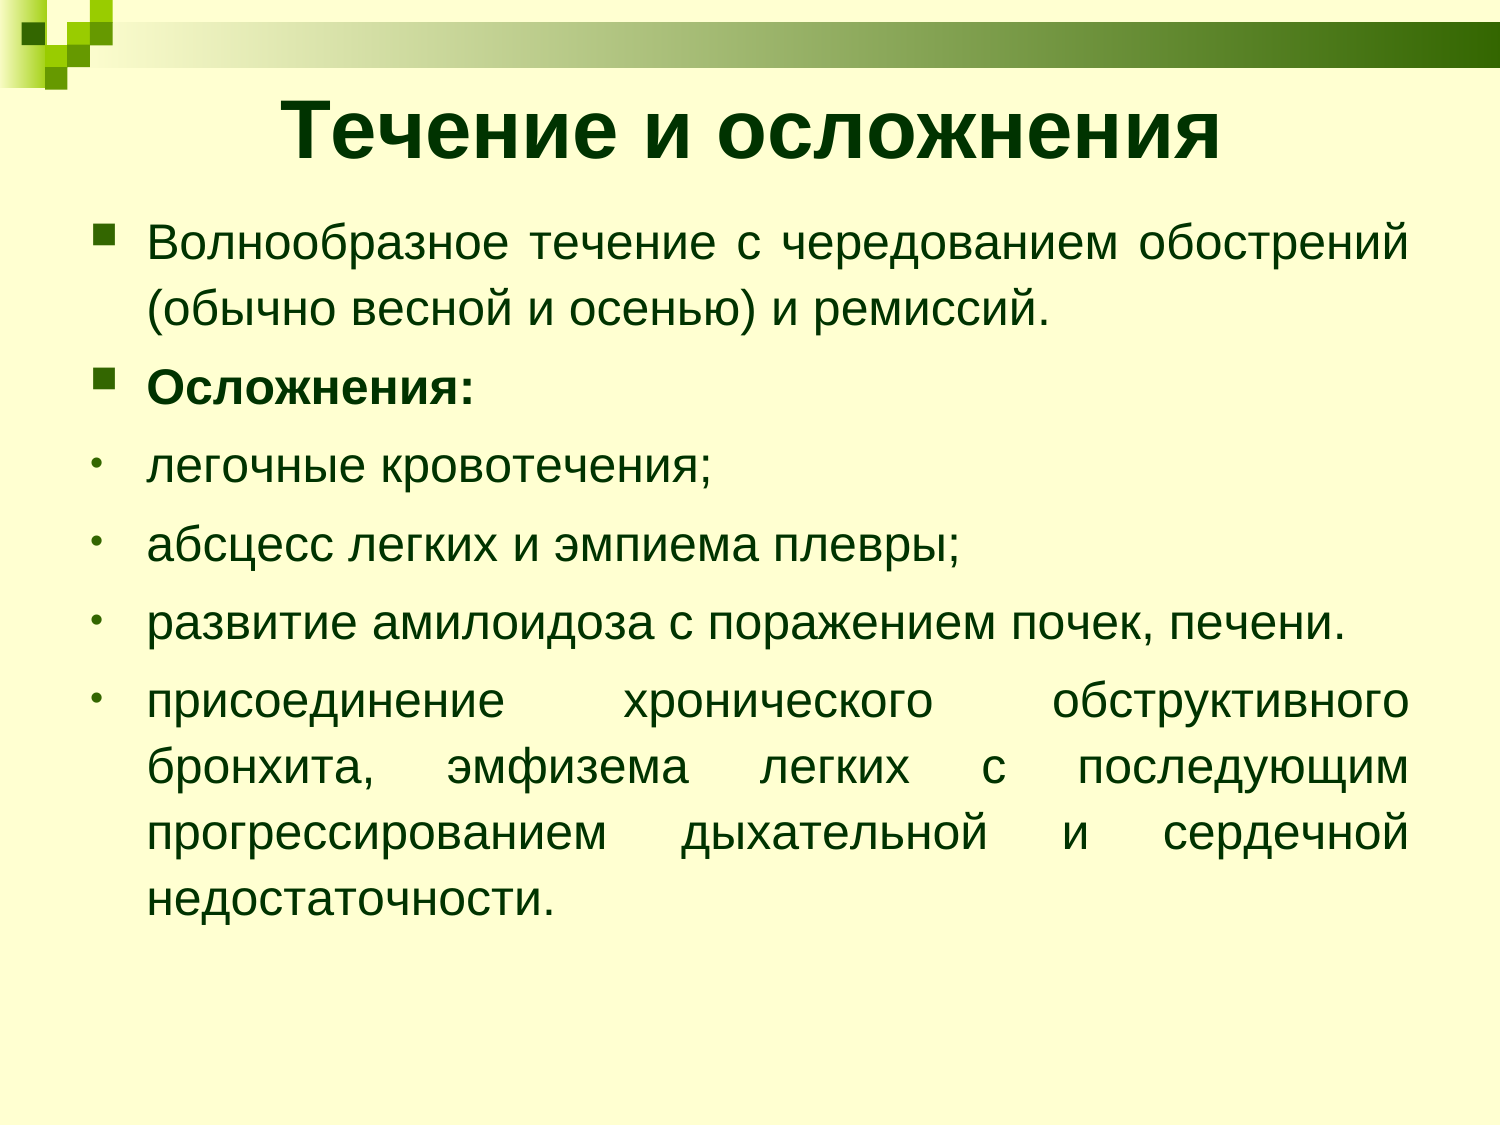

# Течение и осложнения
Волнообразное течение с чередованием обострений (обычно весной и осенью) и ремиссий.
Осложнения:
легочные кровотечения;
абсцесс легких и эмпиема плевры;
развитие амилоидоза с поражением почек, печени.
присоединение хронического обструктивного бронхита, эмфизема легких с последующим прогрессированием дыхательной и сердечной недостаточности.